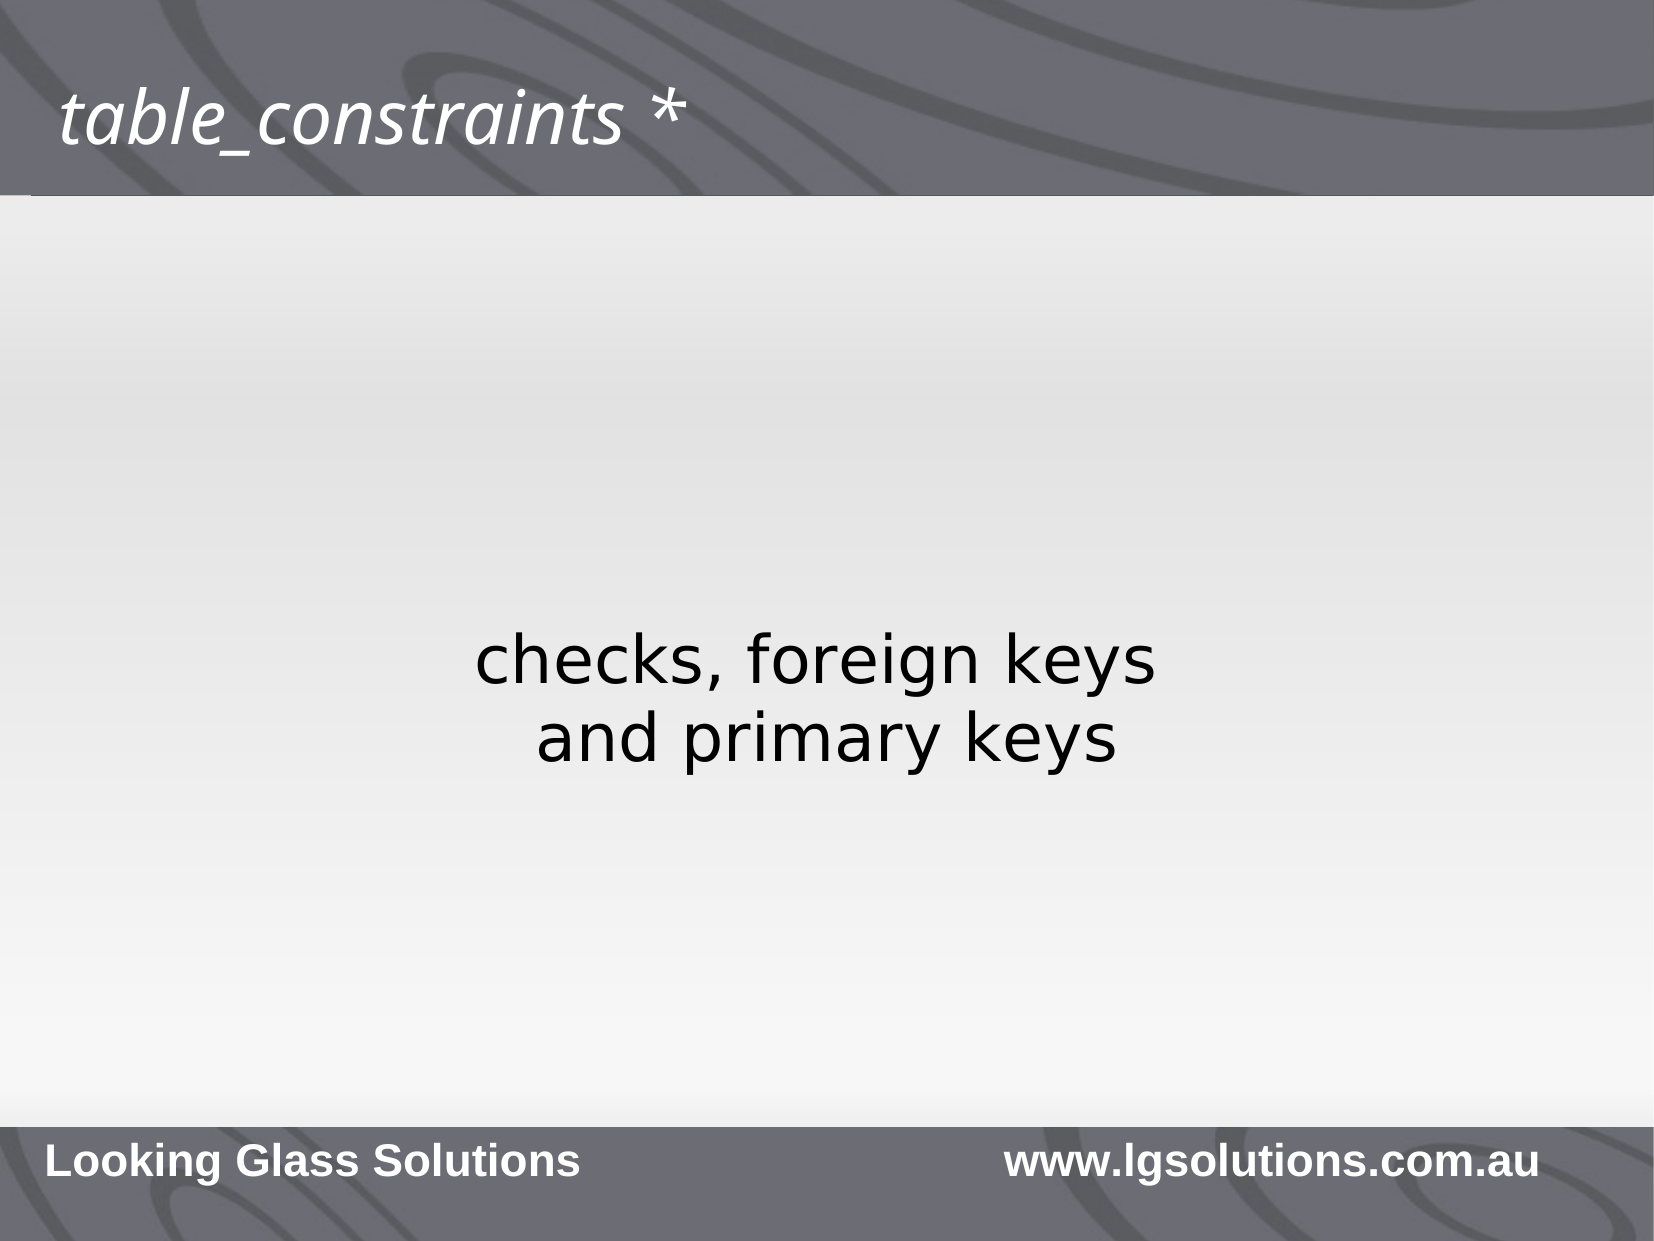

# table_constraints *
checks, foreign keys
and primary keys